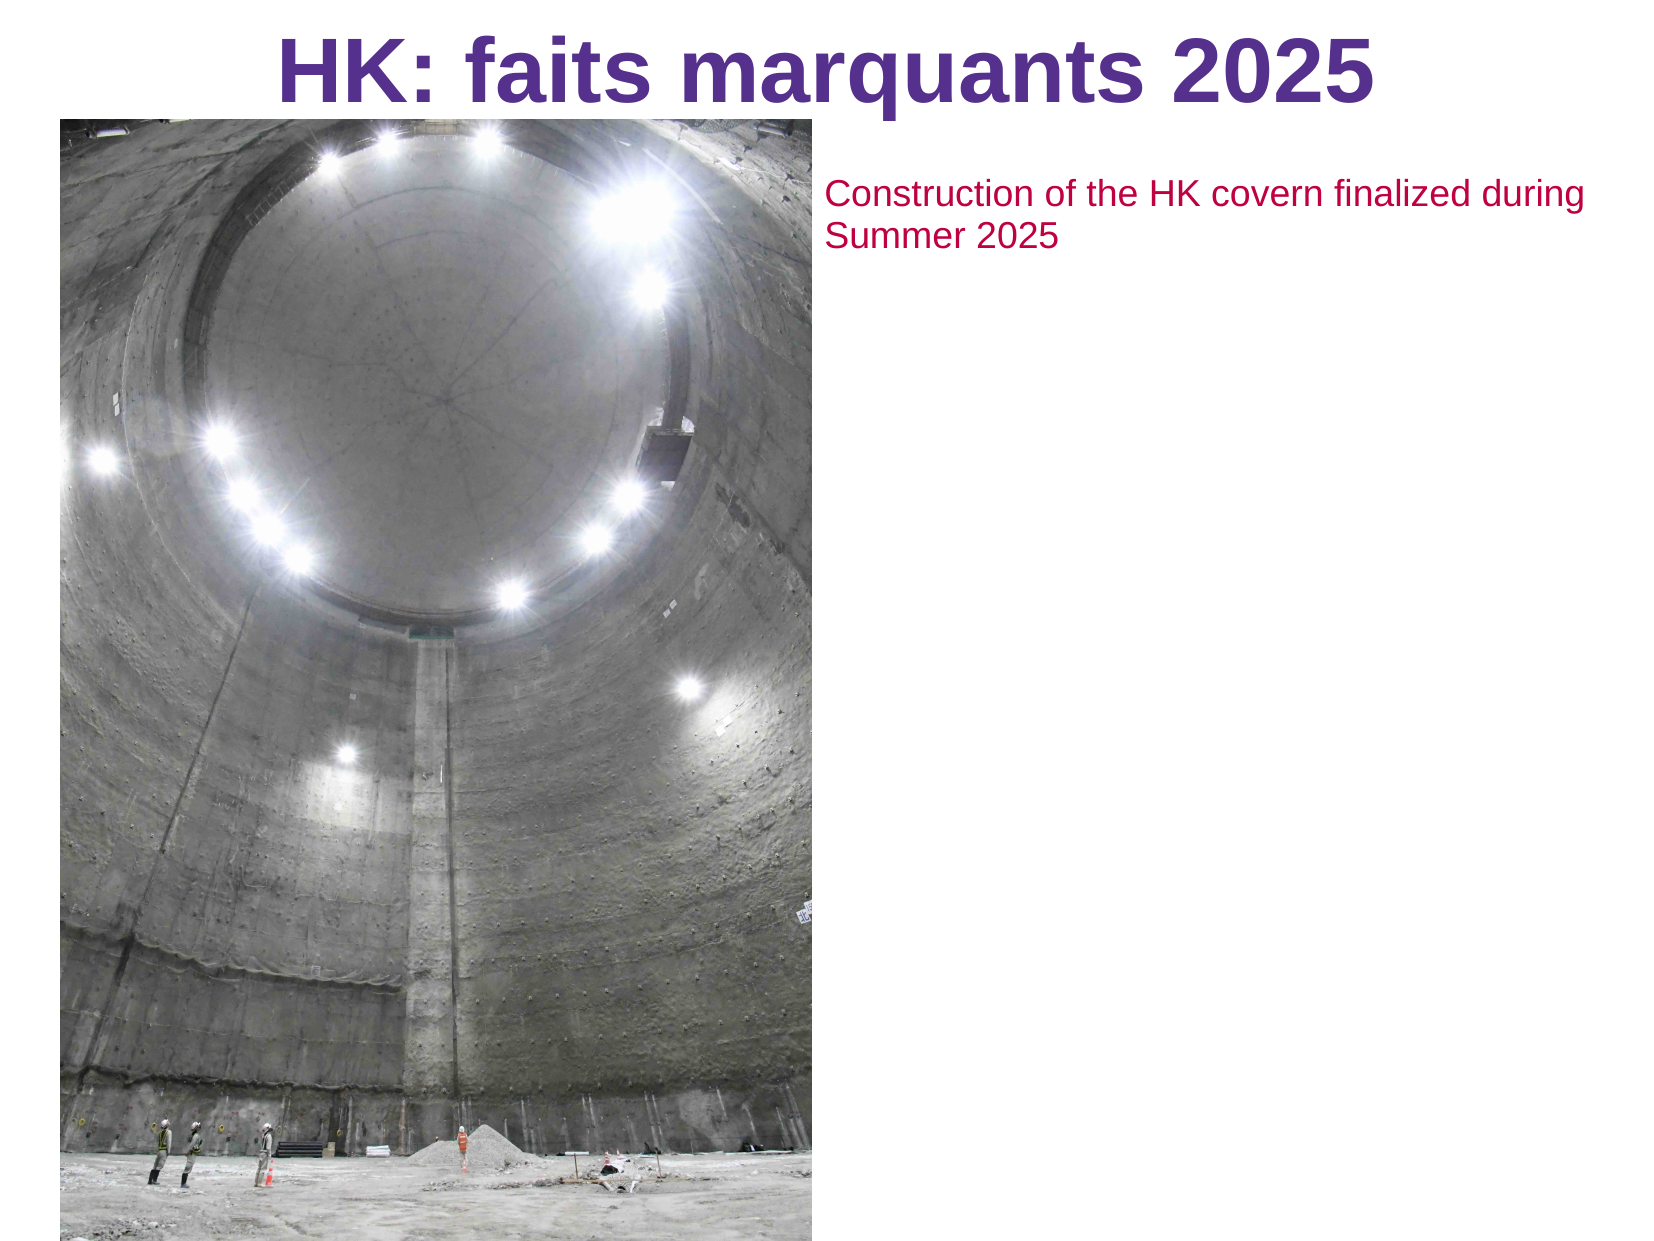

# HK: faits marquants 2025
Construction of the HK covern finalized during
Summer 2025